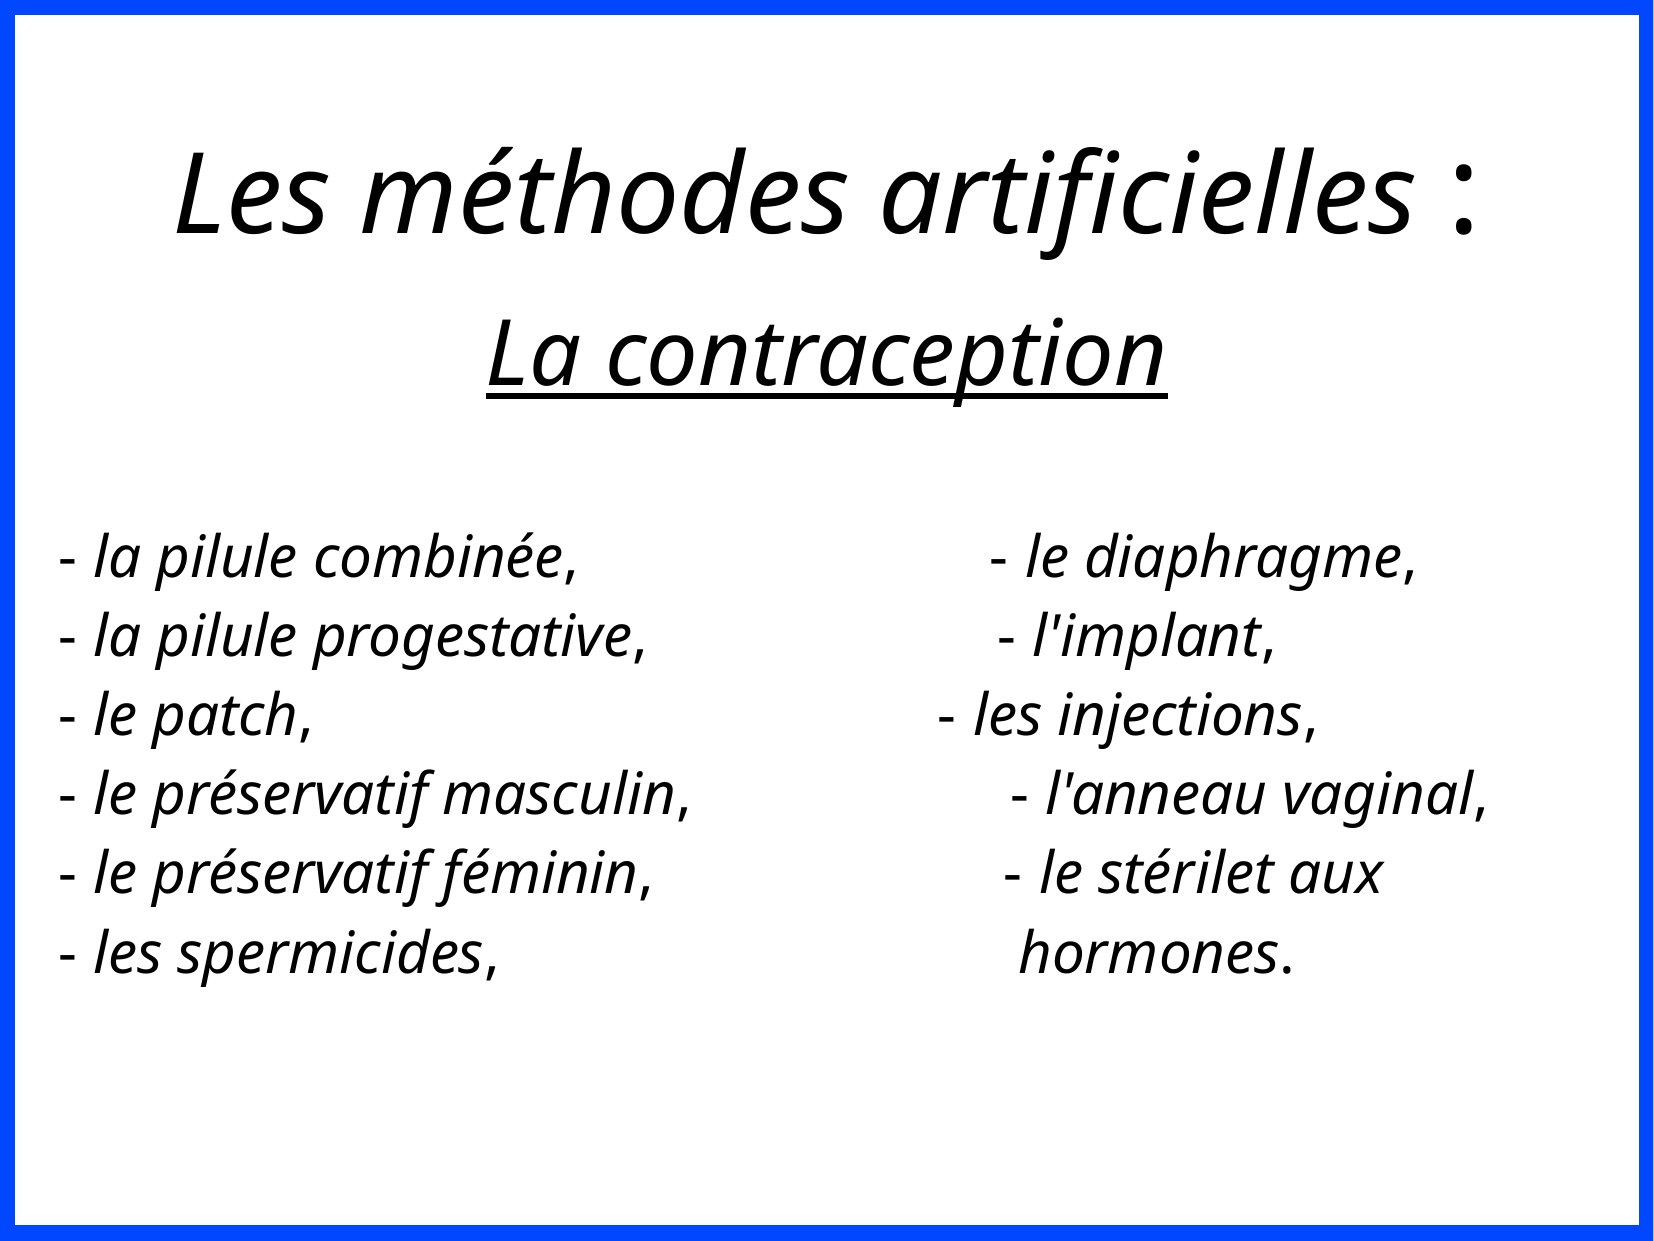

# Les méthodes artificielles :
La contraception
- la pilule combinée, - le diaphragme,
- la pilule progestative, - l'implant,
- le patch, - les injections,
- le préservatif masculin, - l'anneau vaginal,
- le préservatif féminin, - le stérilet aux
- les spermicides, hormones.